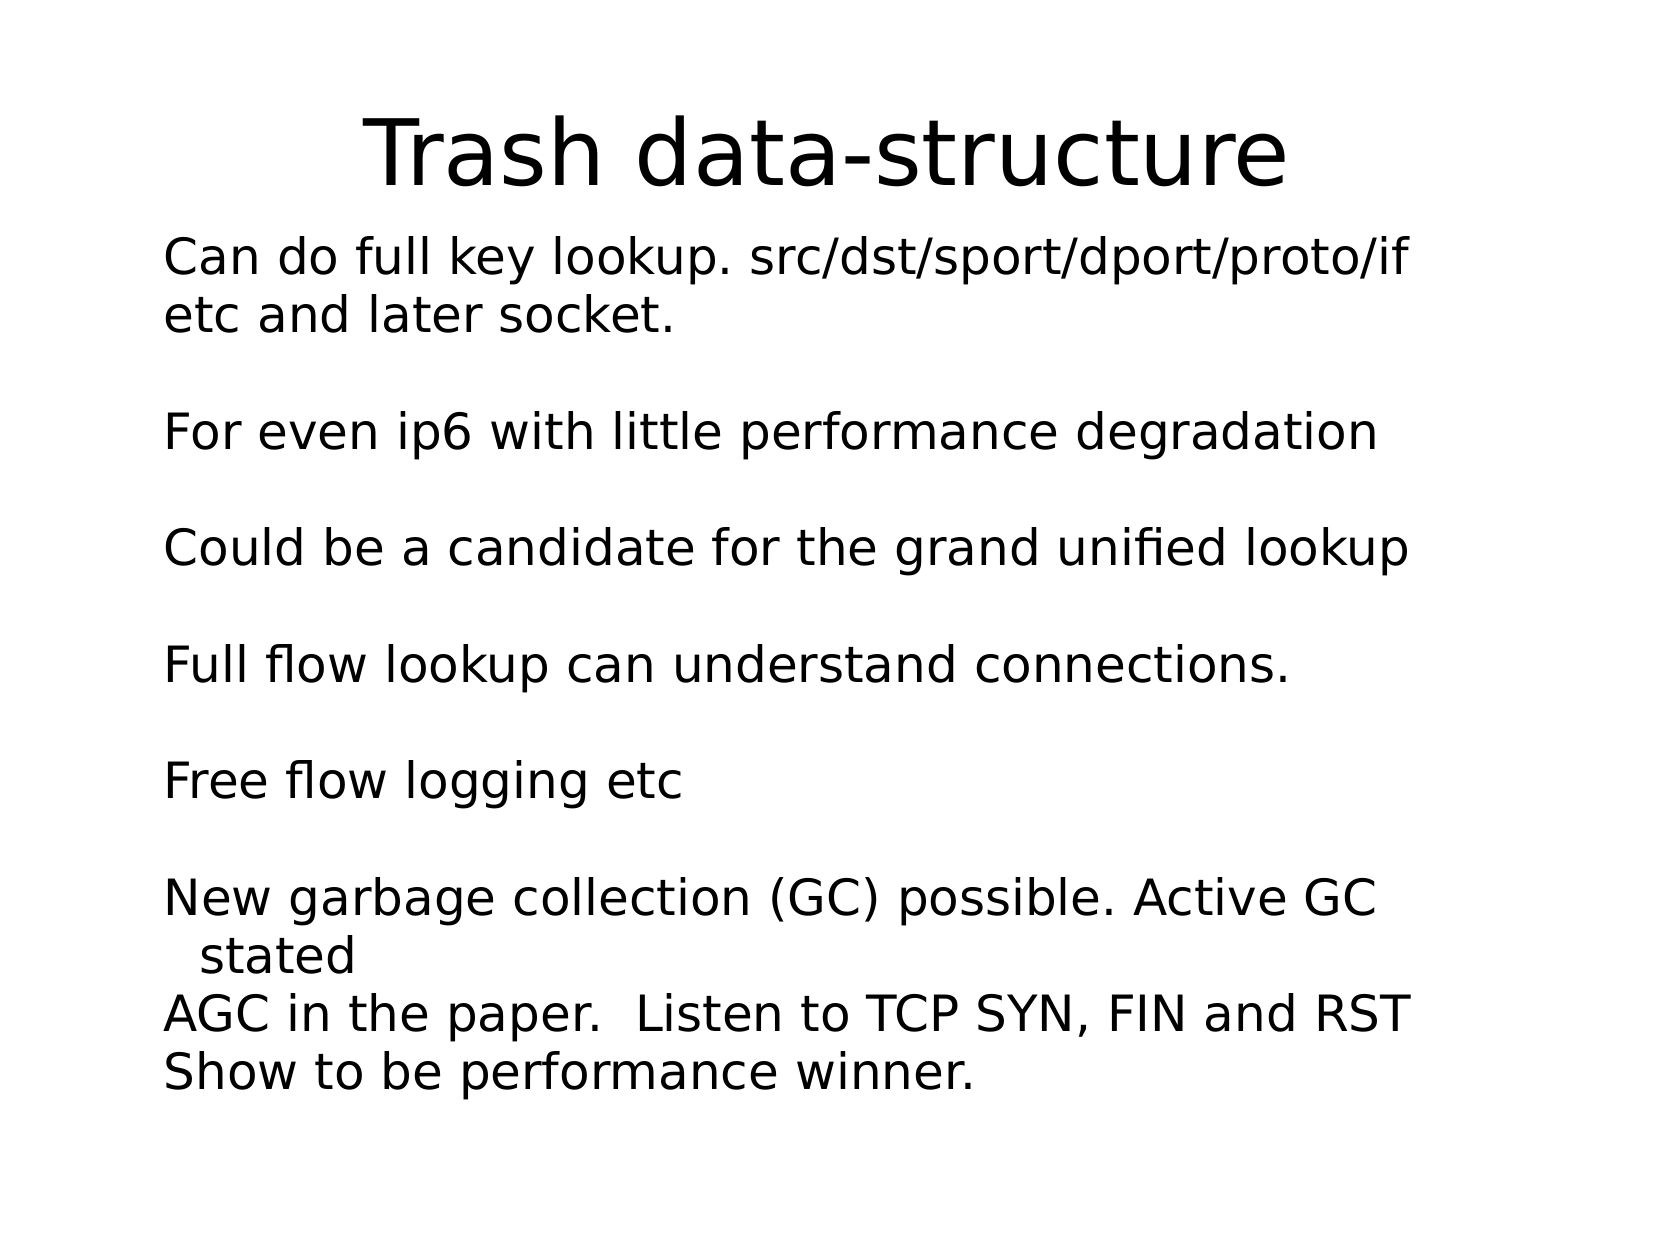

# Trash data-structure
Can do full key lookup. src/dst/sport/dport/proto/if
etc and later socket.
For even ip6 with little performance degradation
Could be a candidate for the grand unified lookup
Full flow lookup can understand connections.
Free flow logging etc
New garbage collection (GC) possible. Active GC stated
AGC in the paper. Listen to TCP SYN, FIN and RST
Show to be performance winner.